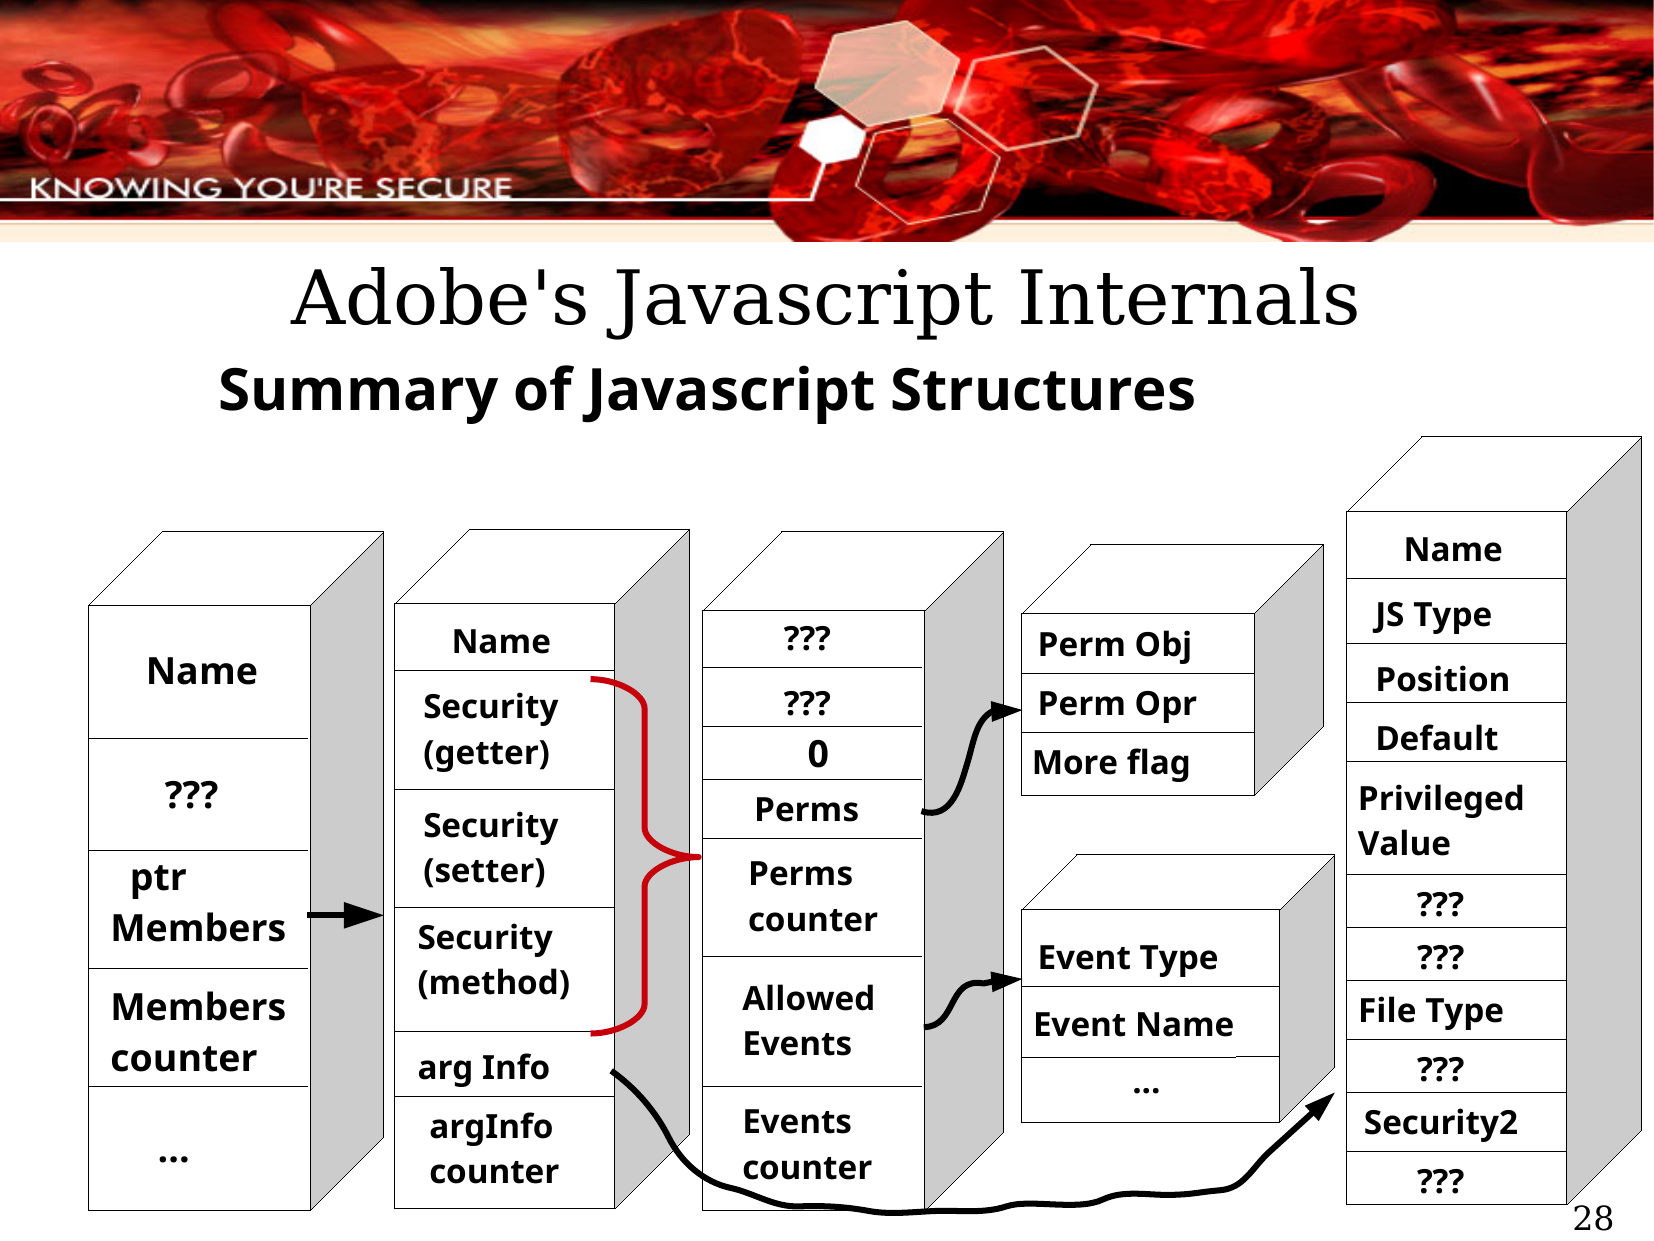

# Adobe's Javascript Internals
Summary of Javascript Structures
Name
JS Type
Position
Default
Privileged
Value
???
???
File Type
???
Security2
???
Name
Security
(getter)
Security
(setter)
Security
(method)
arg Info
argInfo
counter
Name
???
 ptr
Members
Members
counter
...
???
???
0
Perms
Perms
counter
Allowed
Events
Events
counter
Perm Obj
Perm Opr
More flag
Event Type
Event Name
...